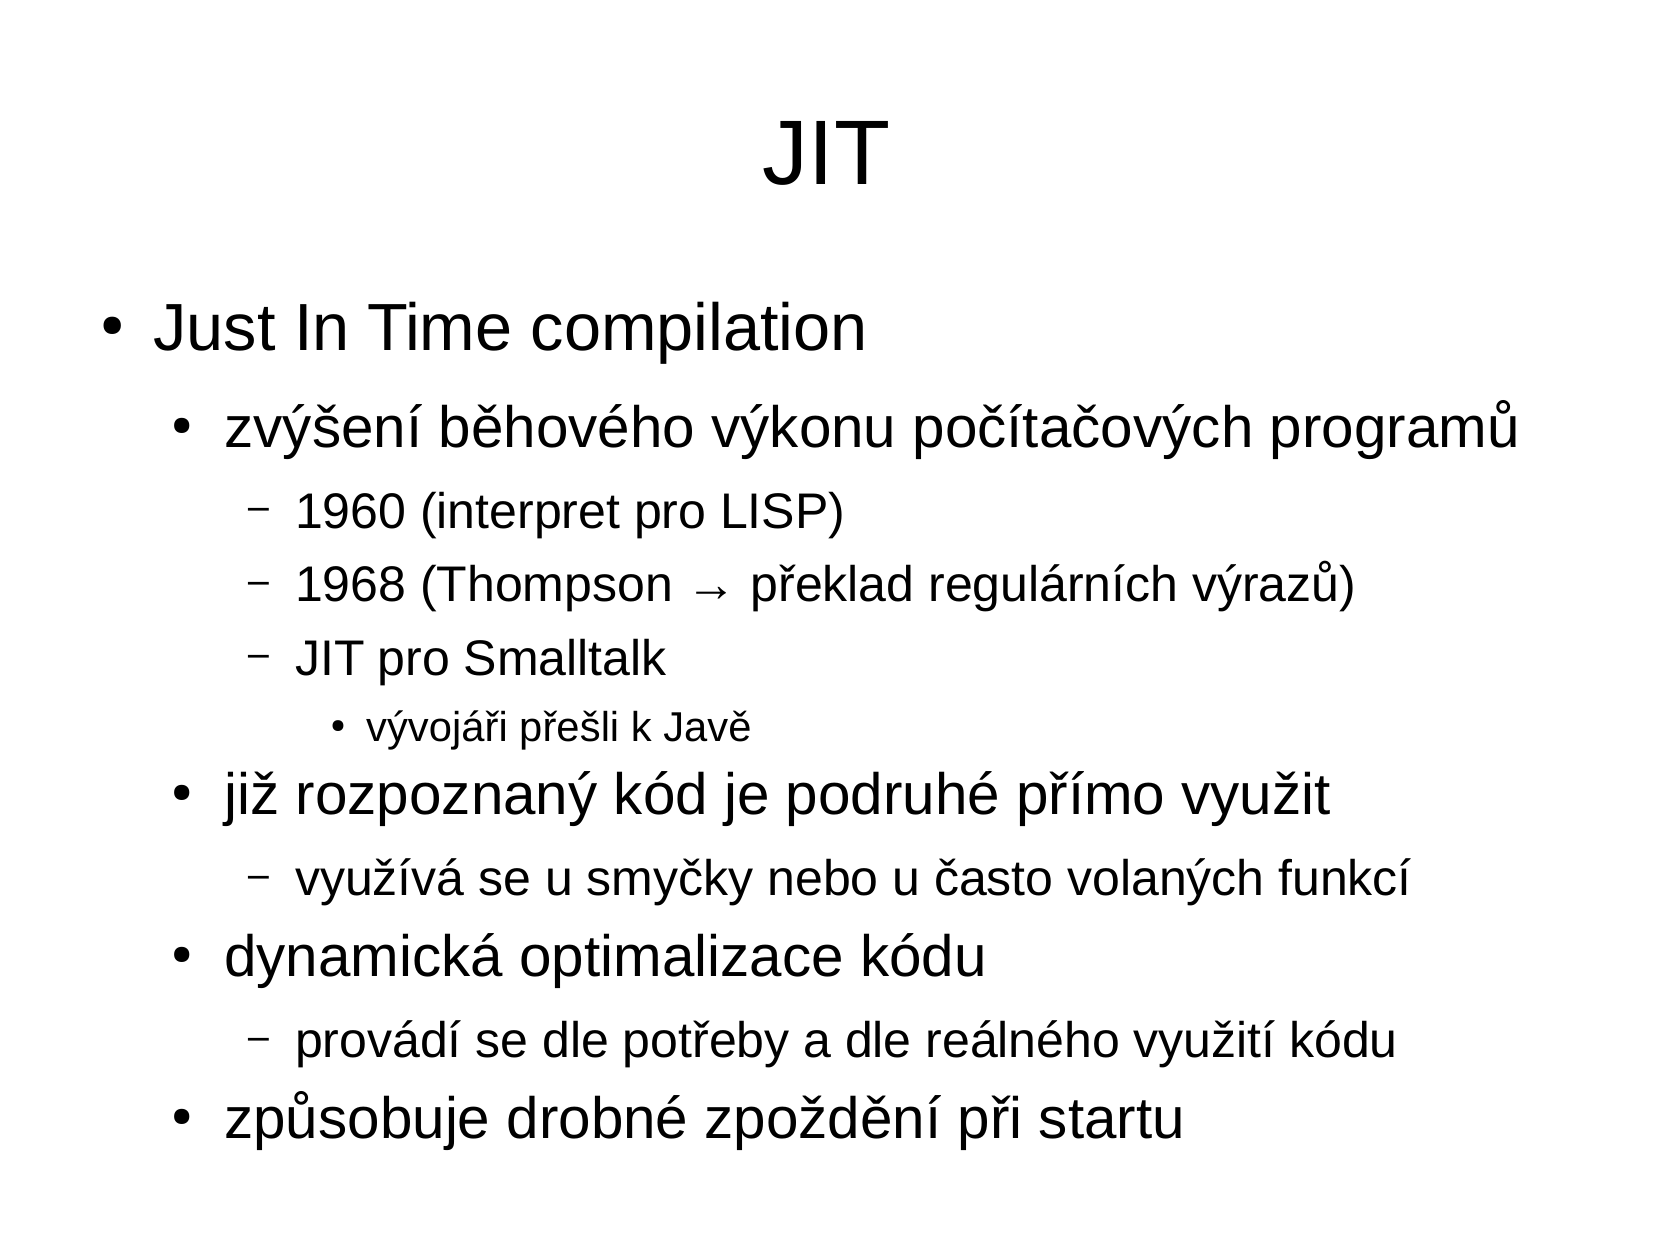

# JIT
Just In Time compilation
zvýšení běhového výkonu počítačových programů
1960 (interpret pro LISP)
1968 (Thompson → překlad regulárních výrazů)
JIT pro Smalltalk
vývojáři přešli k Javě
již rozpoznaný kód je podruhé přímo využit
využívá se u smyčky nebo u často volaných funkcí
dynamická optimalizace kódu
provádí se dle potřeby a dle reálného využití kódu
způsobuje drobné zpoždění při startu